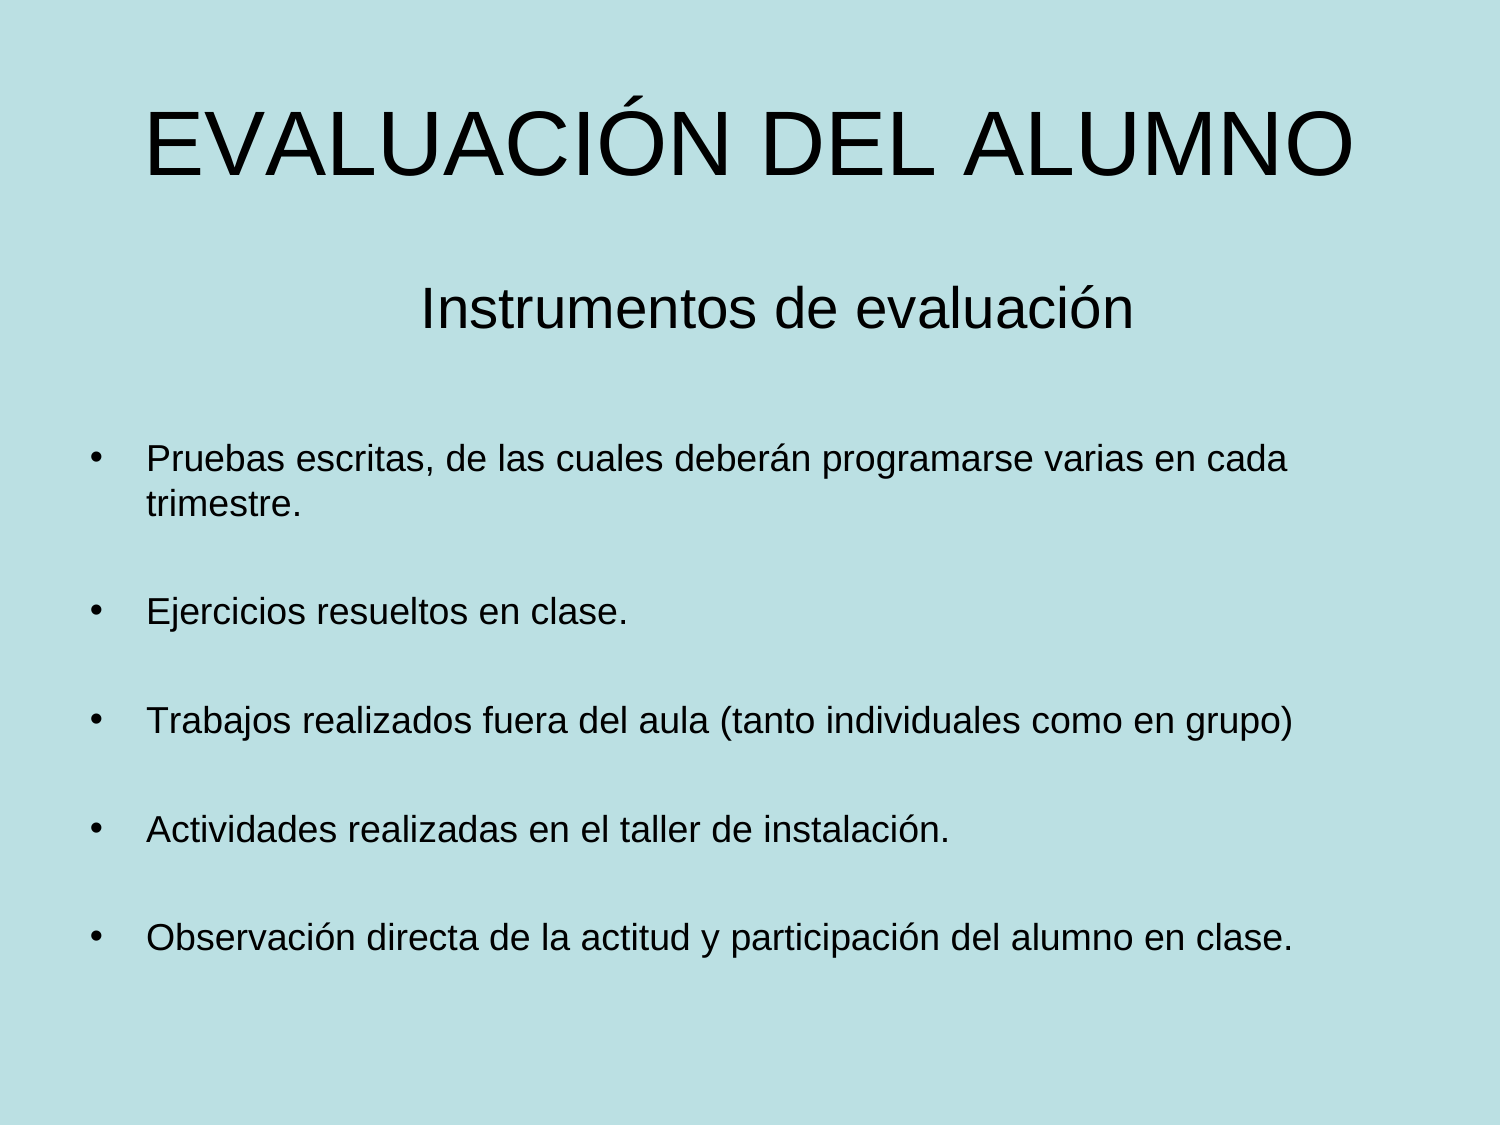

# EVALUACIÓN DEL ALUMNO
	Instrumentos de evaluación
Pruebas escritas, de las cuales deberán programarse varias en cada trimestre.
Ejercicios resueltos en clase.
Trabajos realizados fuera del aula (tanto individuales como en grupo)
Actividades realizadas en el taller de instalación.
Observación directa de la actitud y participación del alumno en clase.